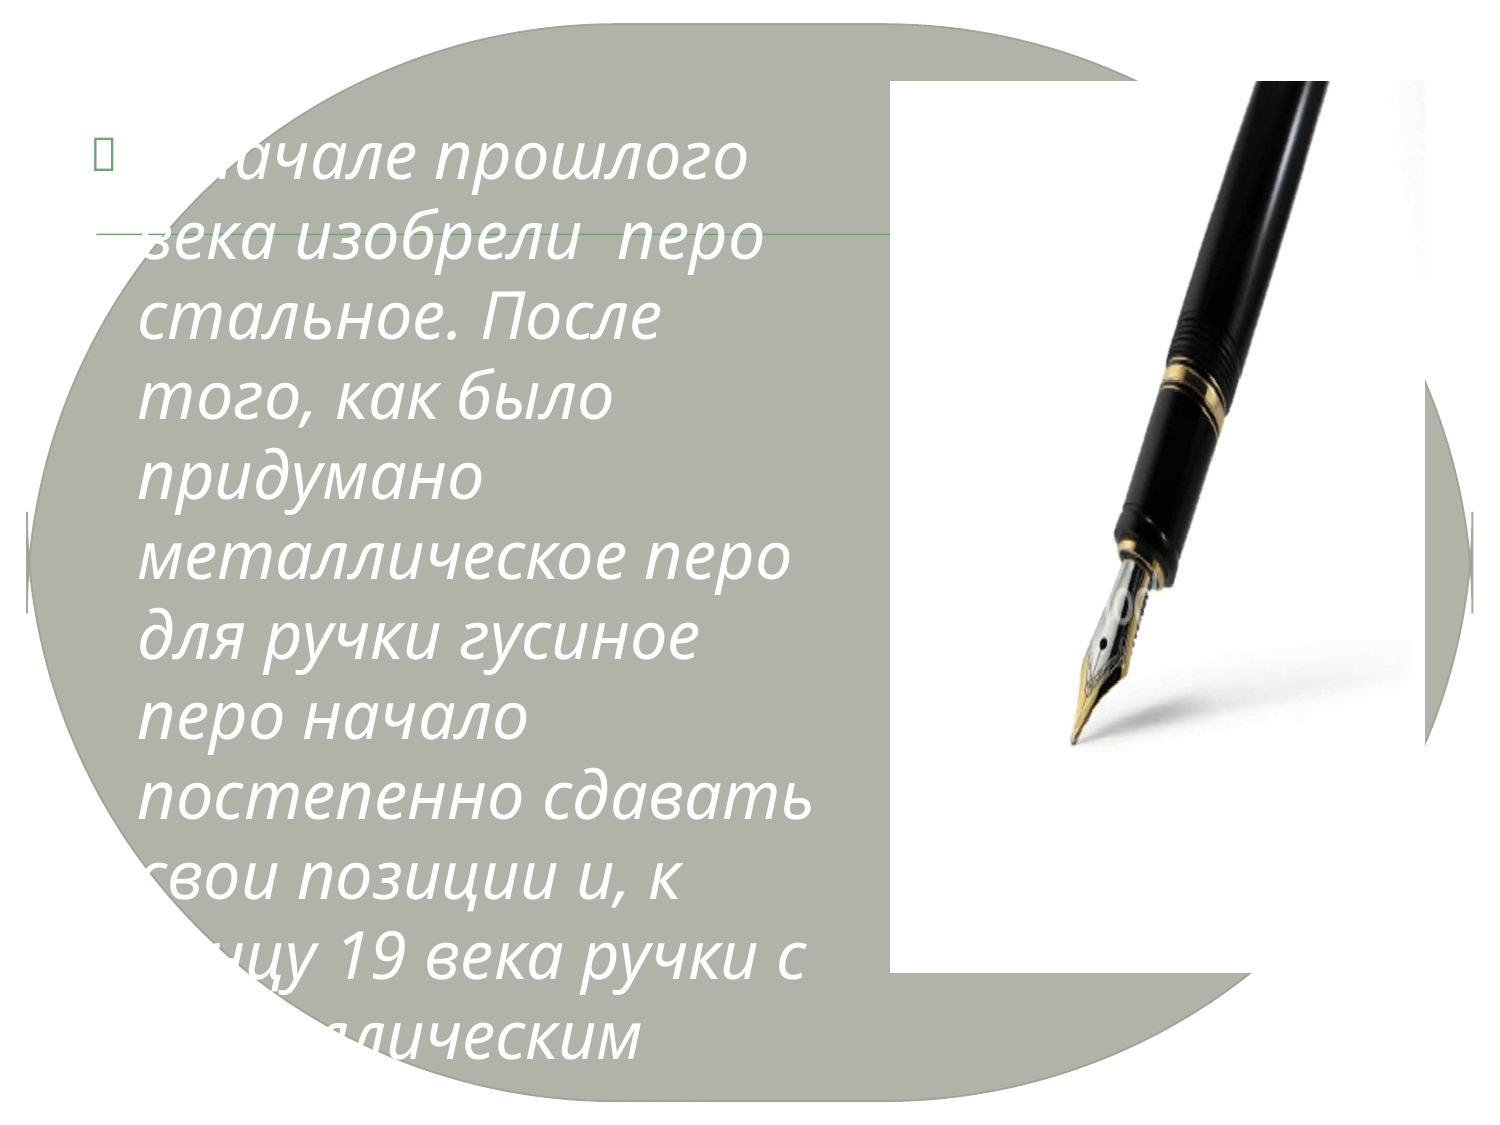

#
В начале прошлого века изобрели перо стальное. После того, как было придумано металлическое перо для ручки гусиное перо начало постепенно сдавать свои позиции и, к концу 19 века ручки с металлическим пером вытеснили недолговечные и требующие частой замены гусиные перья.